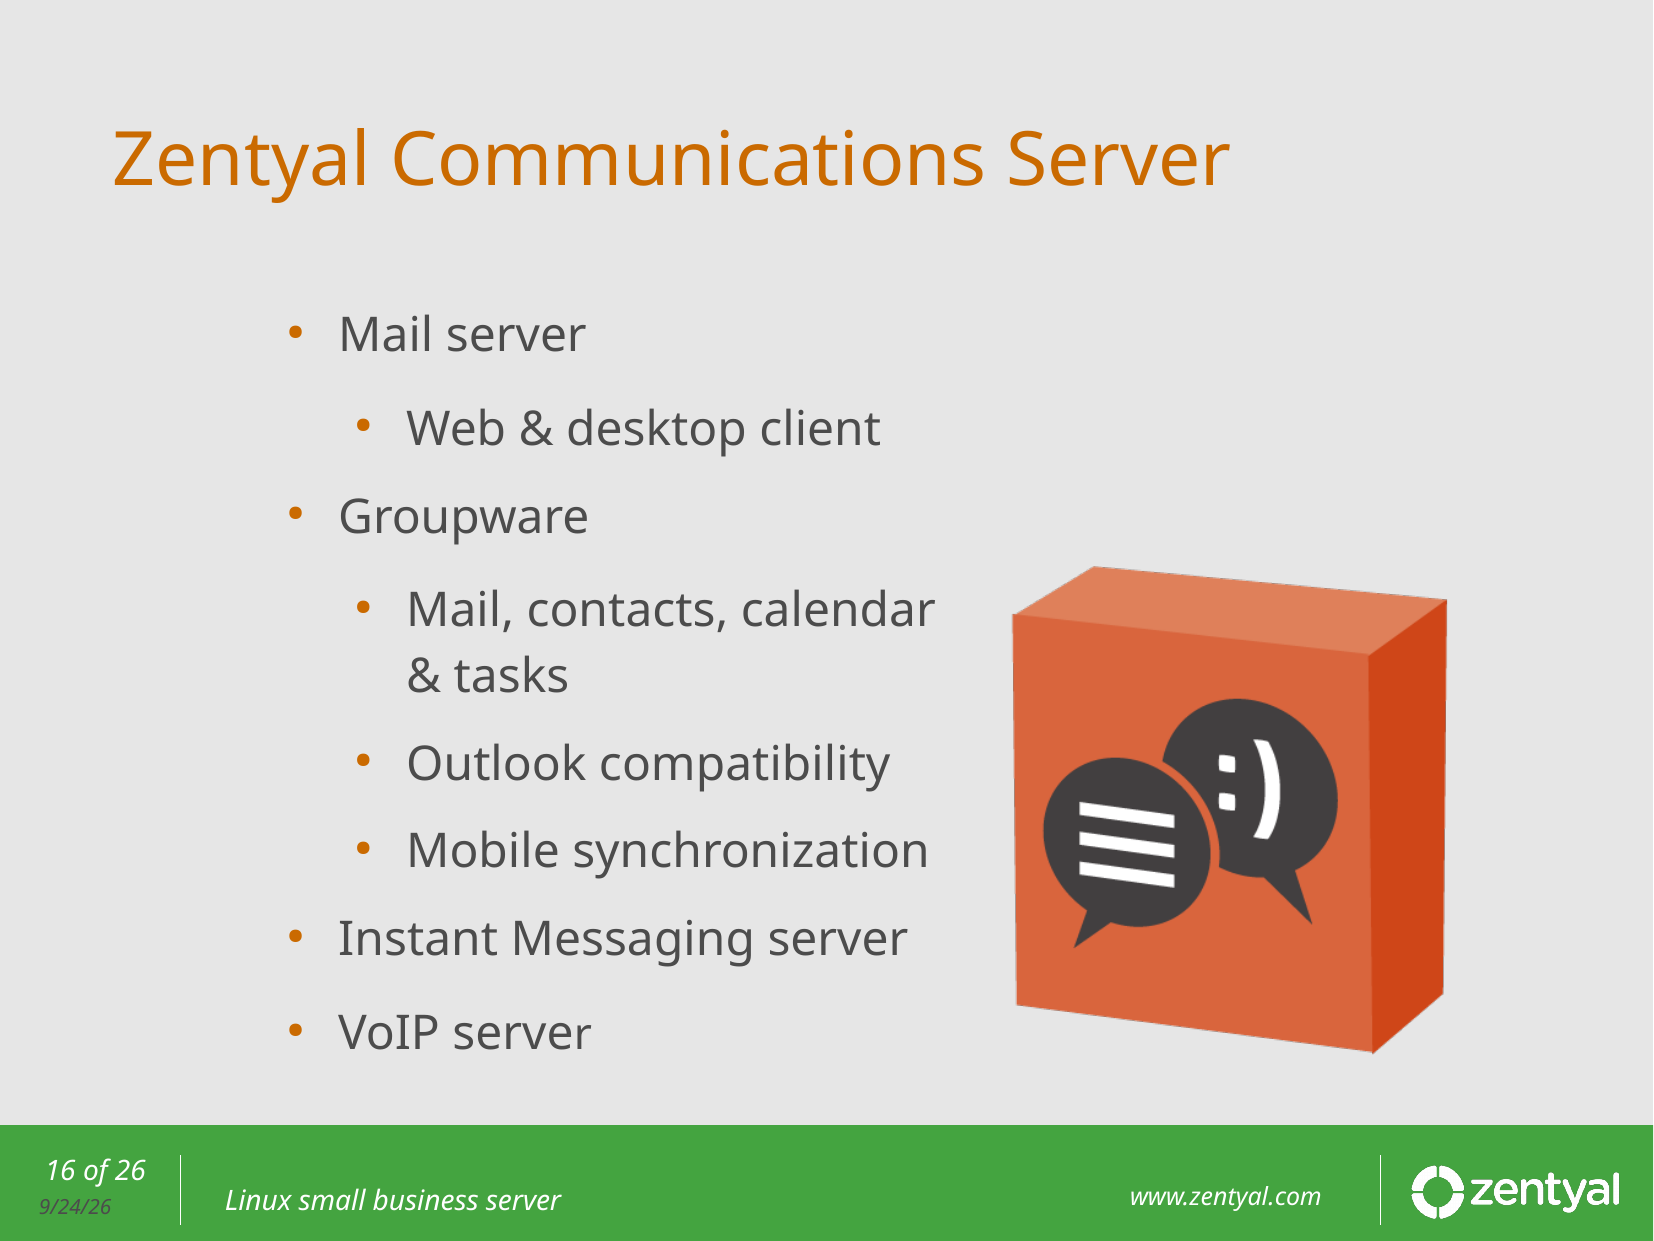

# Zentyal Communications Server
Mail server
Web & desktop client
Groupware
Mail, contacts, calendar & tasks
Outlook compatibility
Mobile synchronization
Instant Messaging server
VoIP server